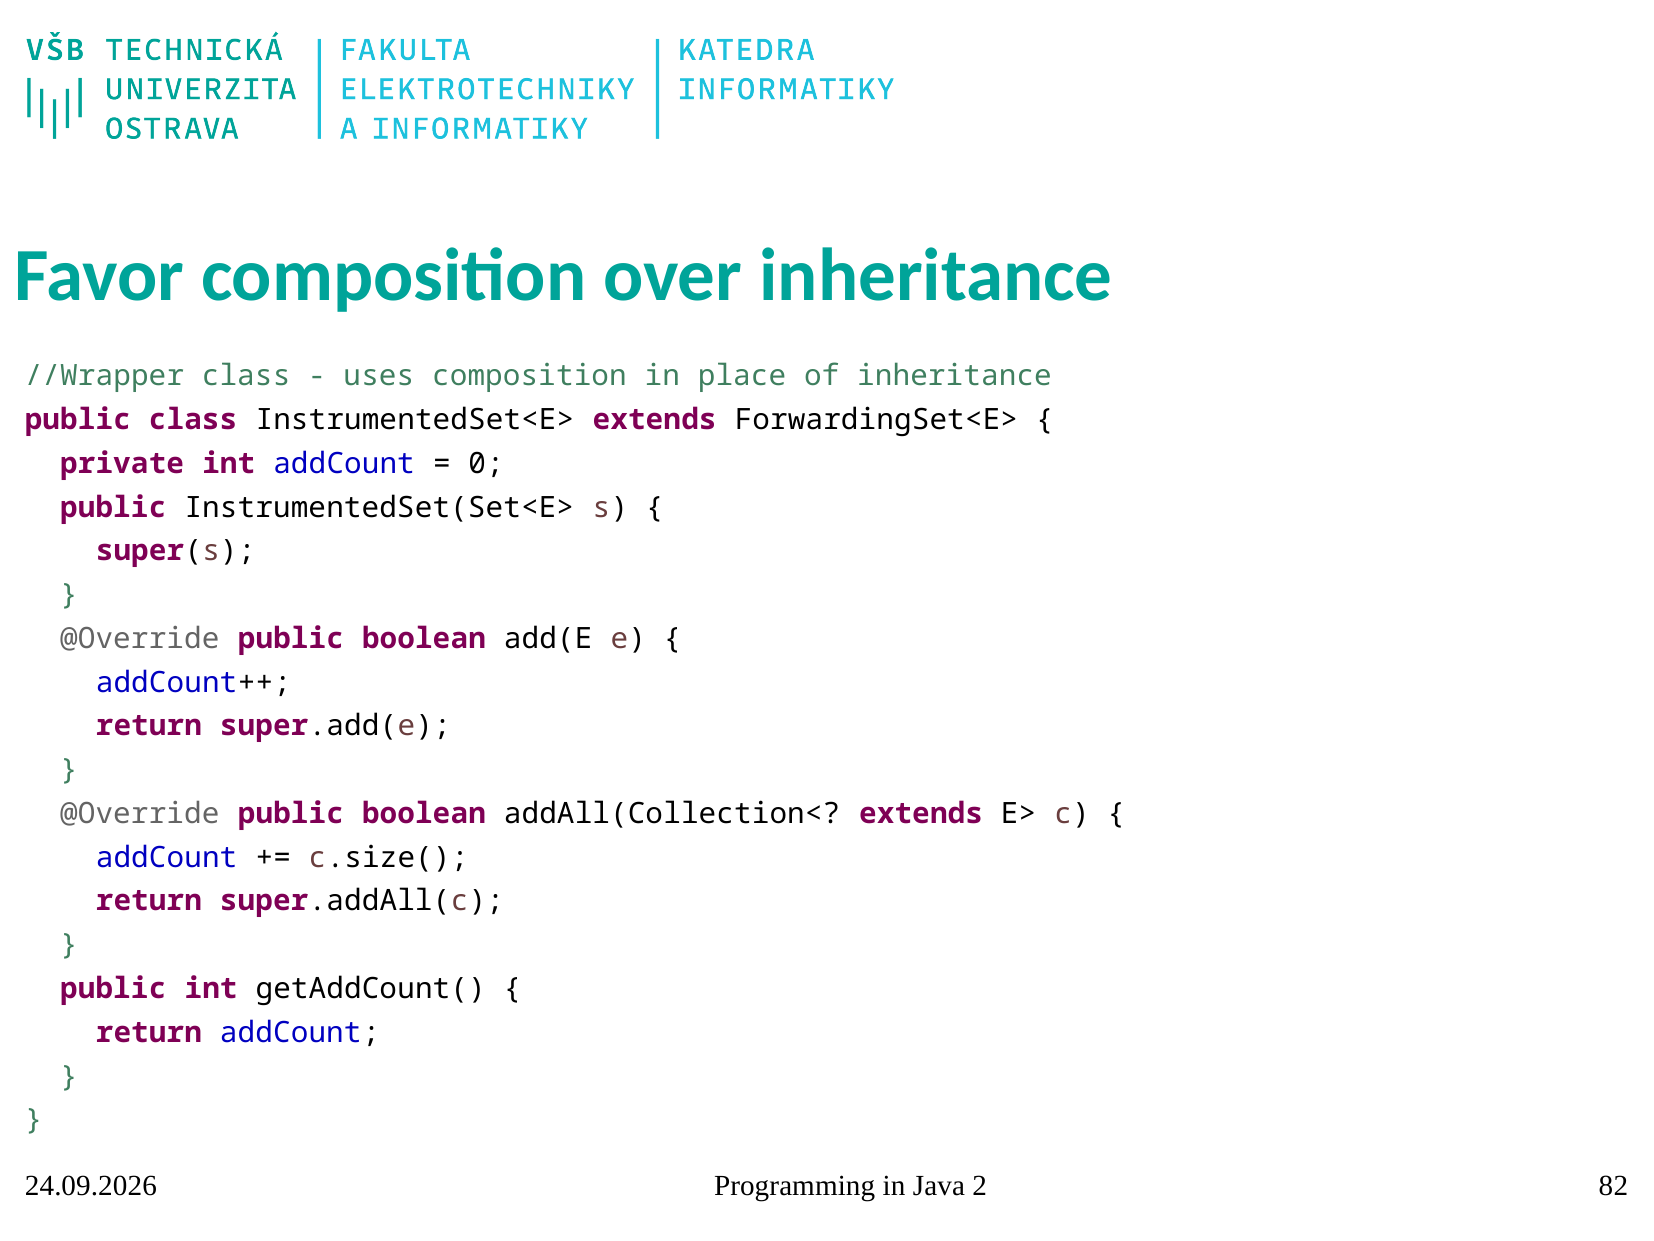

# Favor composition over inheritance
//Wrapper class - uses composition in place of inheritance
public class InstrumentedSet<E> extends ForwardingSet<E> {
 private int addCount = 0;
 public InstrumentedSet(Set<E> s) {
 super(s);
 }
 @Override public boolean add(E e) {
 addCount++;
 return super.add(e);
 }
 @Override public boolean addAll(Collection<? extends E> c) {
 addCount += c.size();
 return super.addAll(c);
 }
 public int getAddCount() {
 return addCount;
 }
}
Programming in Java 2
82